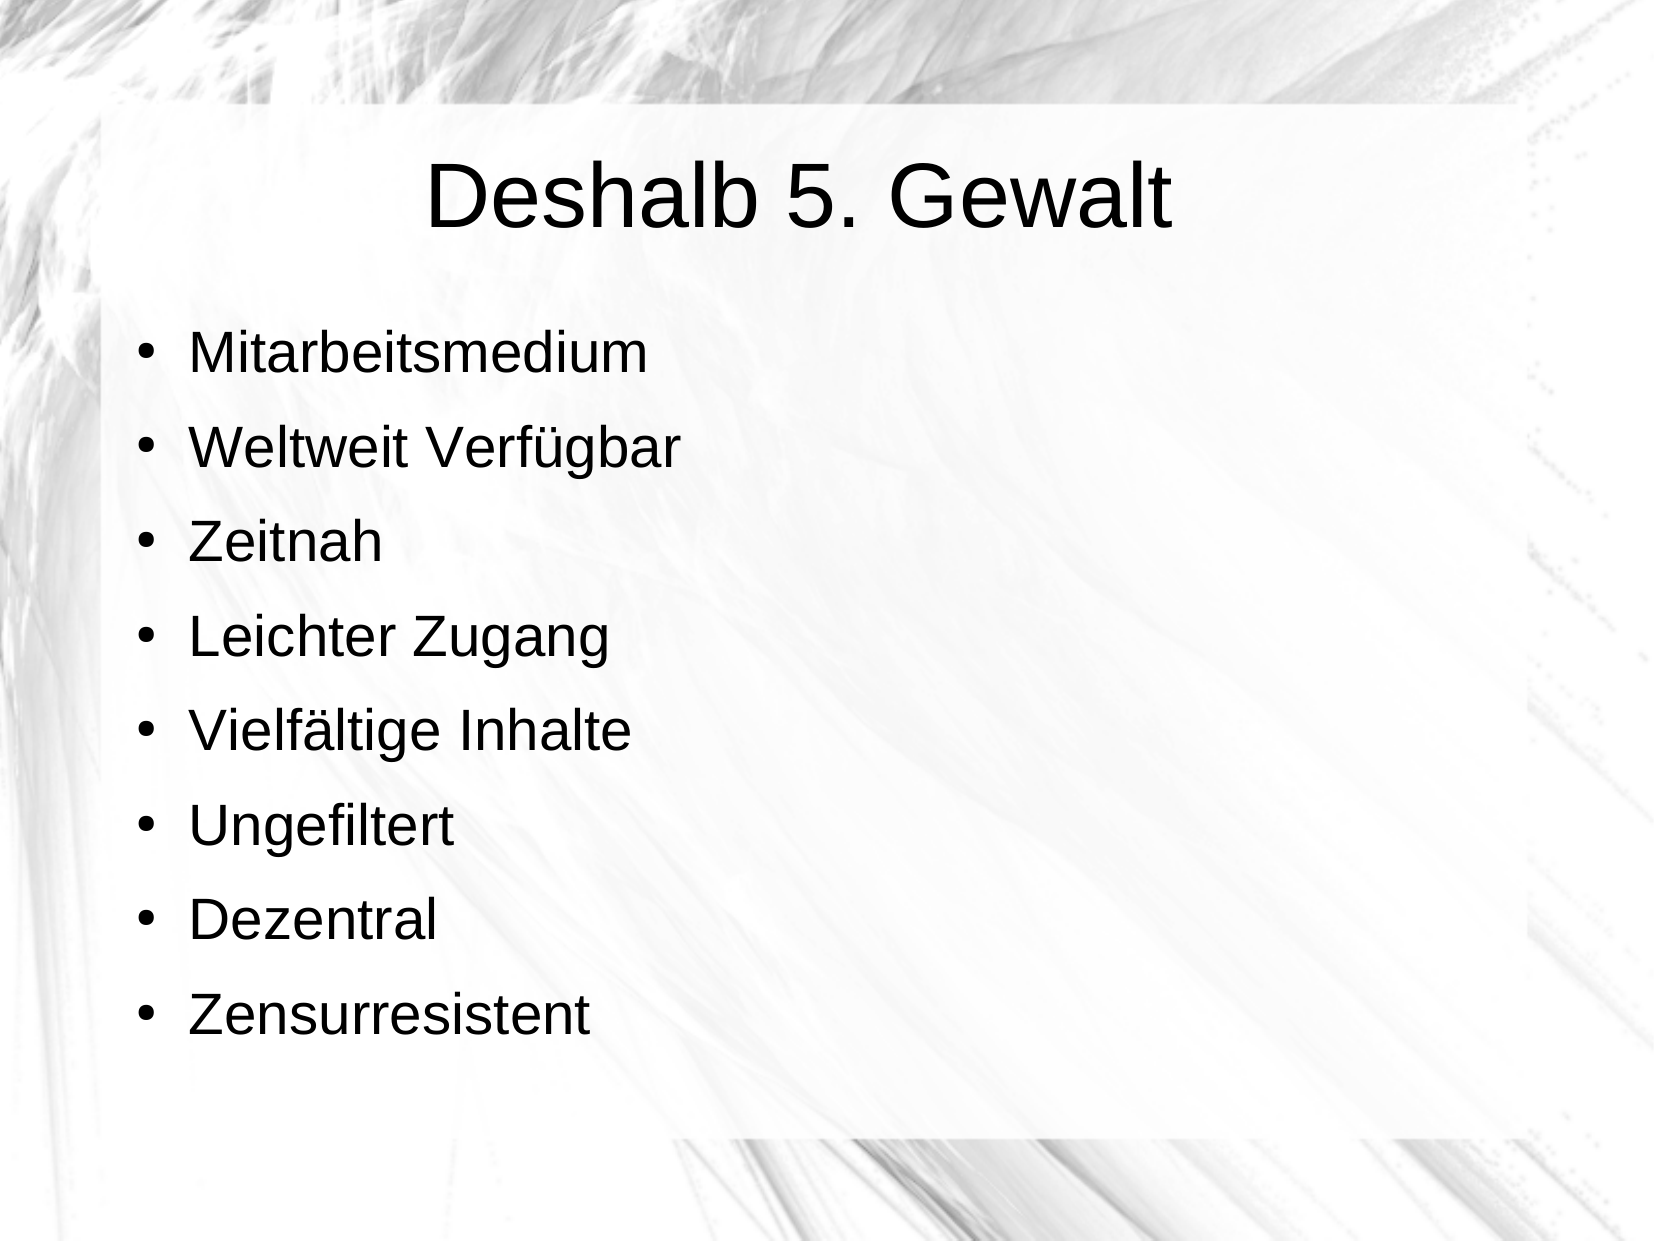

# Deshalb 5. Gewalt
Mitarbeitsmedium
Weltweit Verfügbar
Zeitnah
Leichter Zugang
Vielfältige Inhalte
Ungefiltert
Dezentral
Zensurresistent